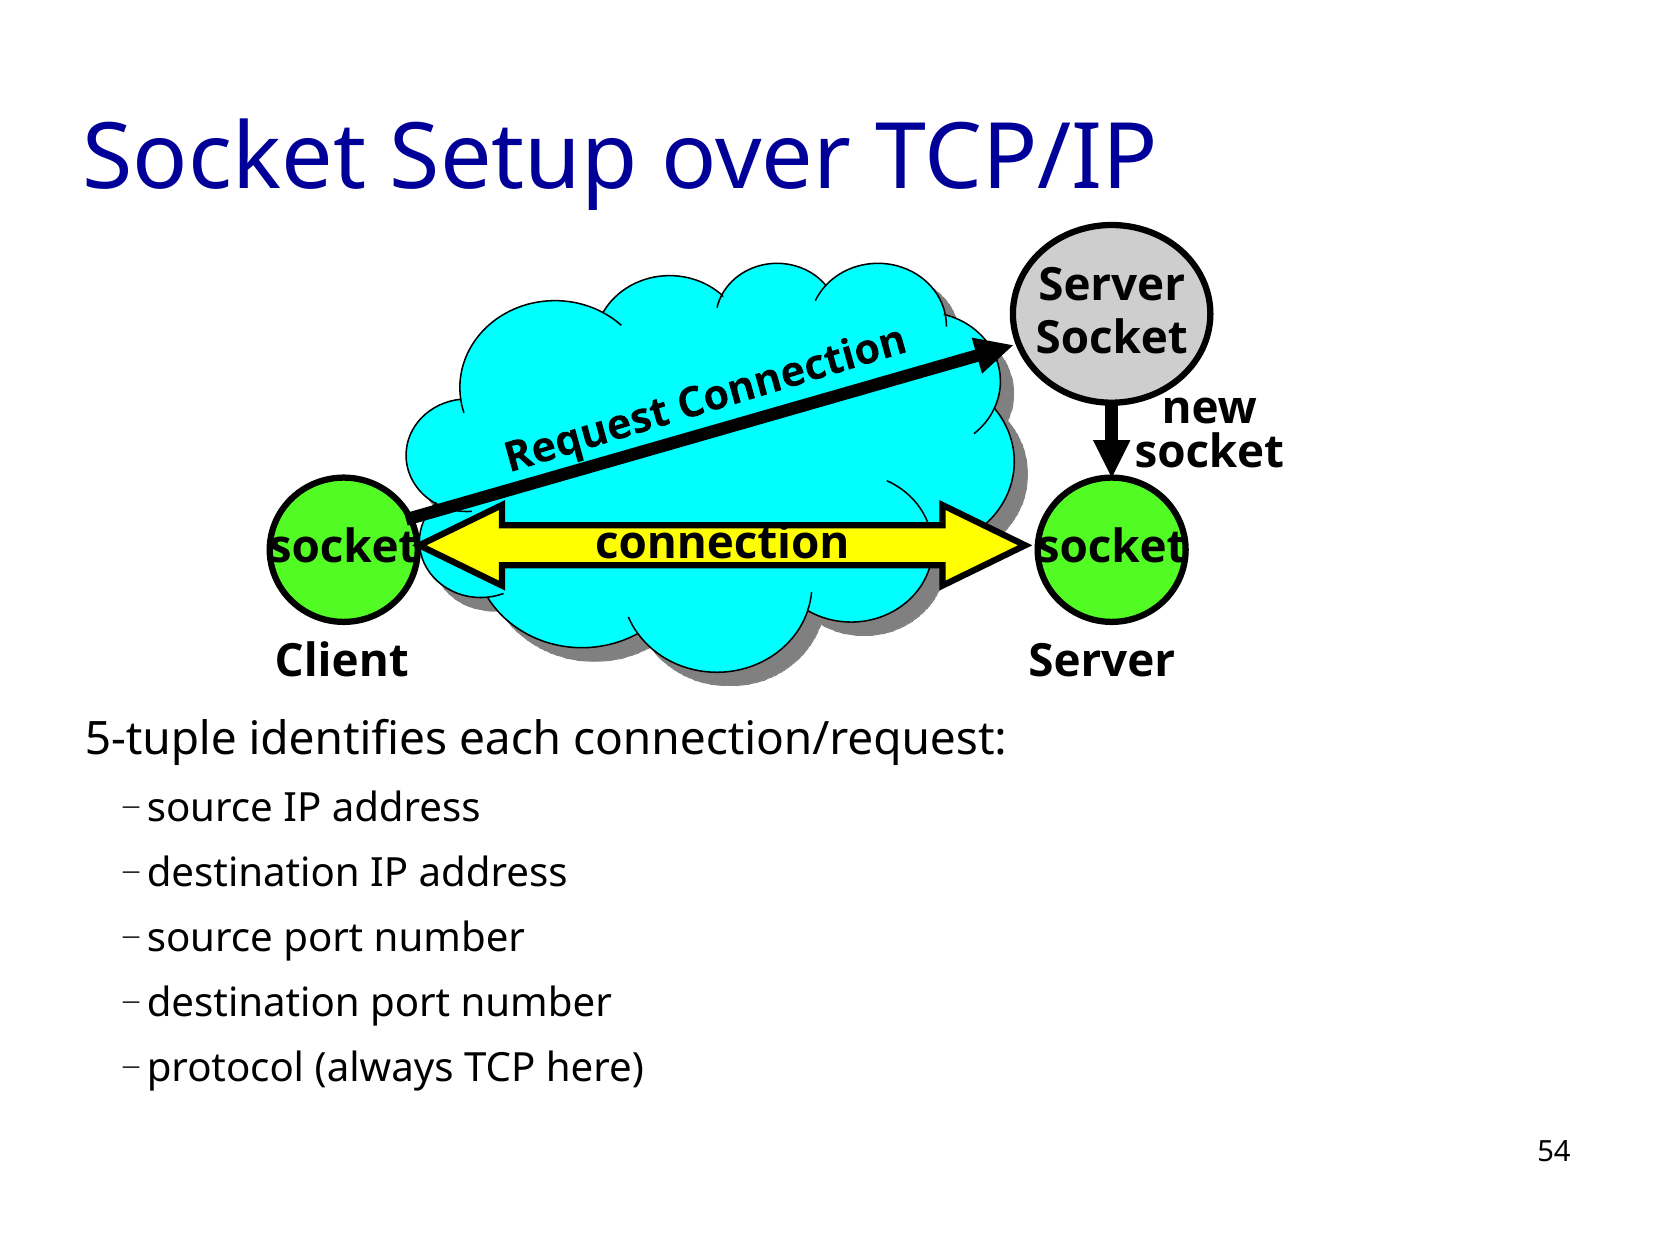

# Socket Setup over TCP/IP
Server
Socket
Request Connection
new
socket
socket
socket
connection
Client
Server
5-tuple identifies each connection/request:
source IP address
destination IP address
source port number
destination port number
protocol (always TCP here)
54